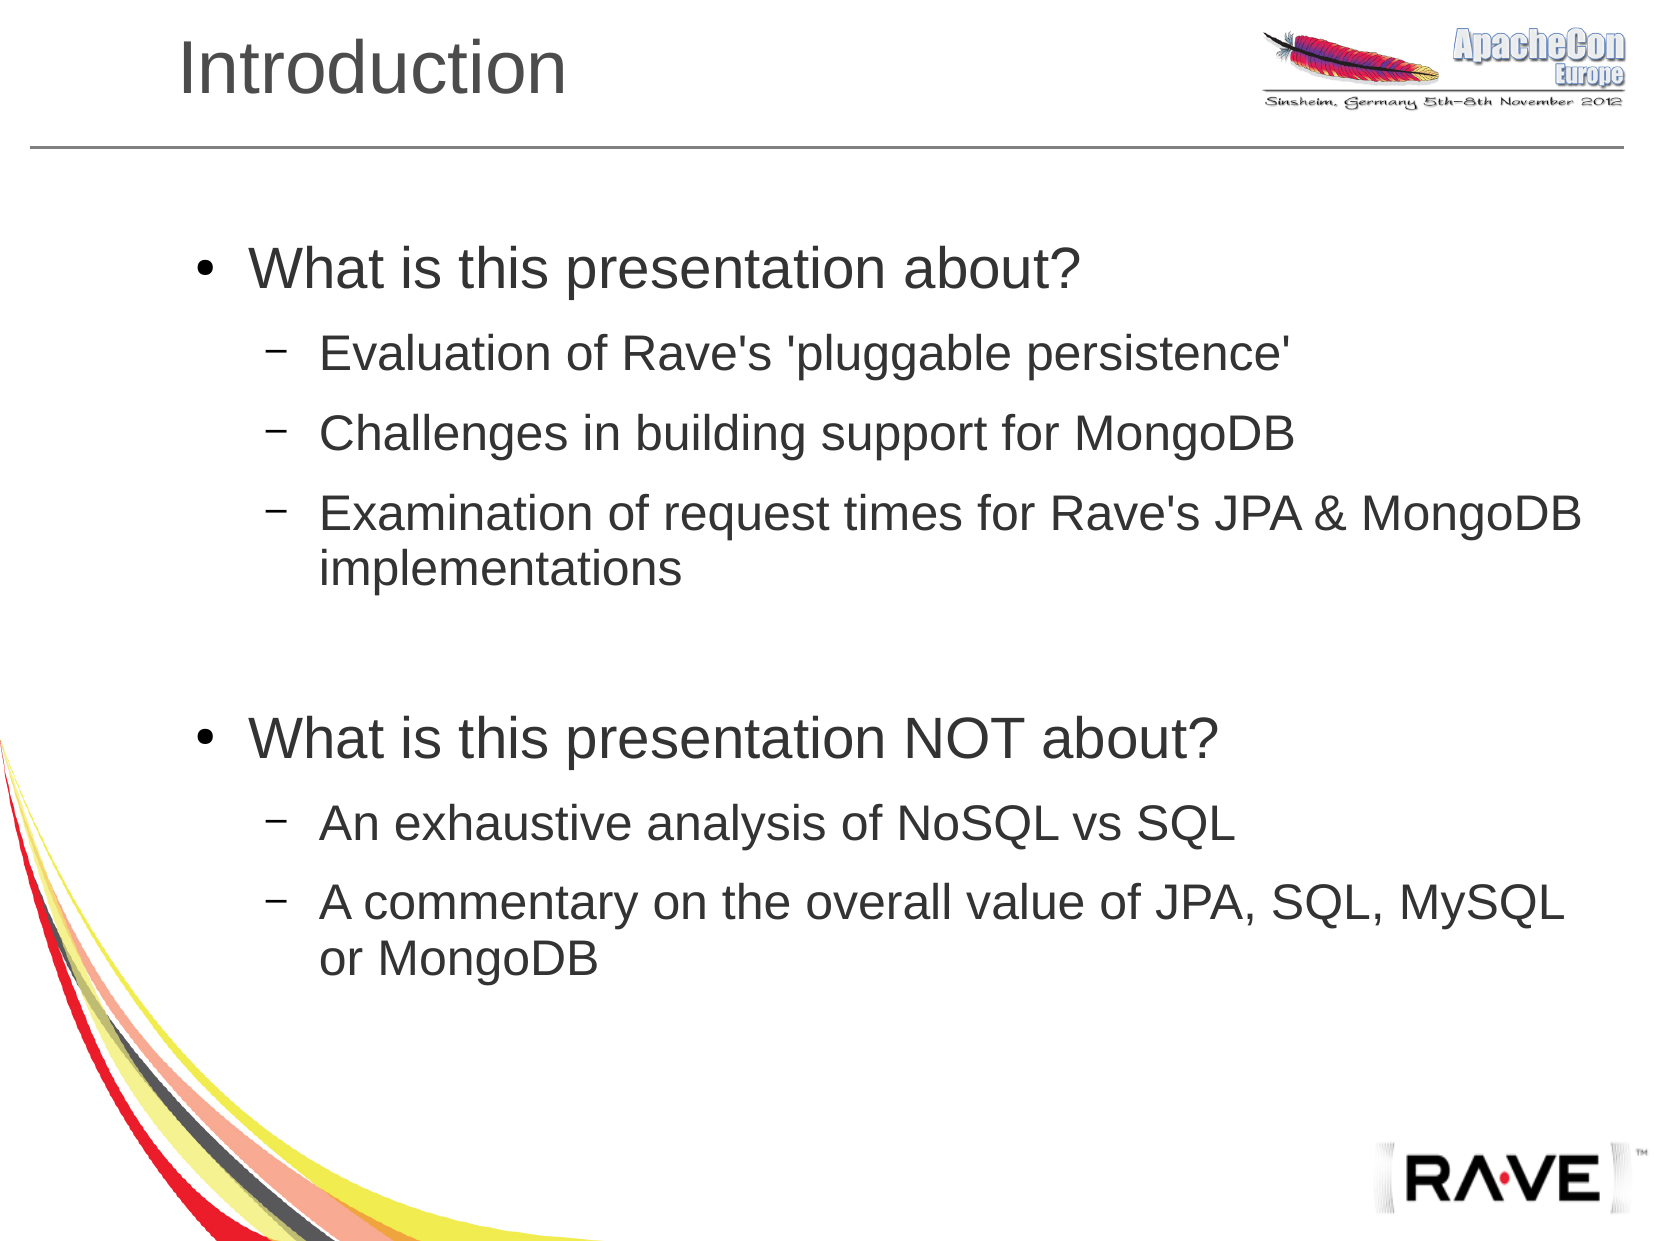

# Introduction
What is this presentation about?
Evaluation of Rave's 'pluggable persistence'
Challenges in building support for MongoDB
Examination of request times for Rave's JPA & MongoDB implementations
What is this presentation NOT about?
An exhaustive analysis of NoSQL vs SQL
A commentary on the overall value of JPA, SQL, MySQL or MongoDB